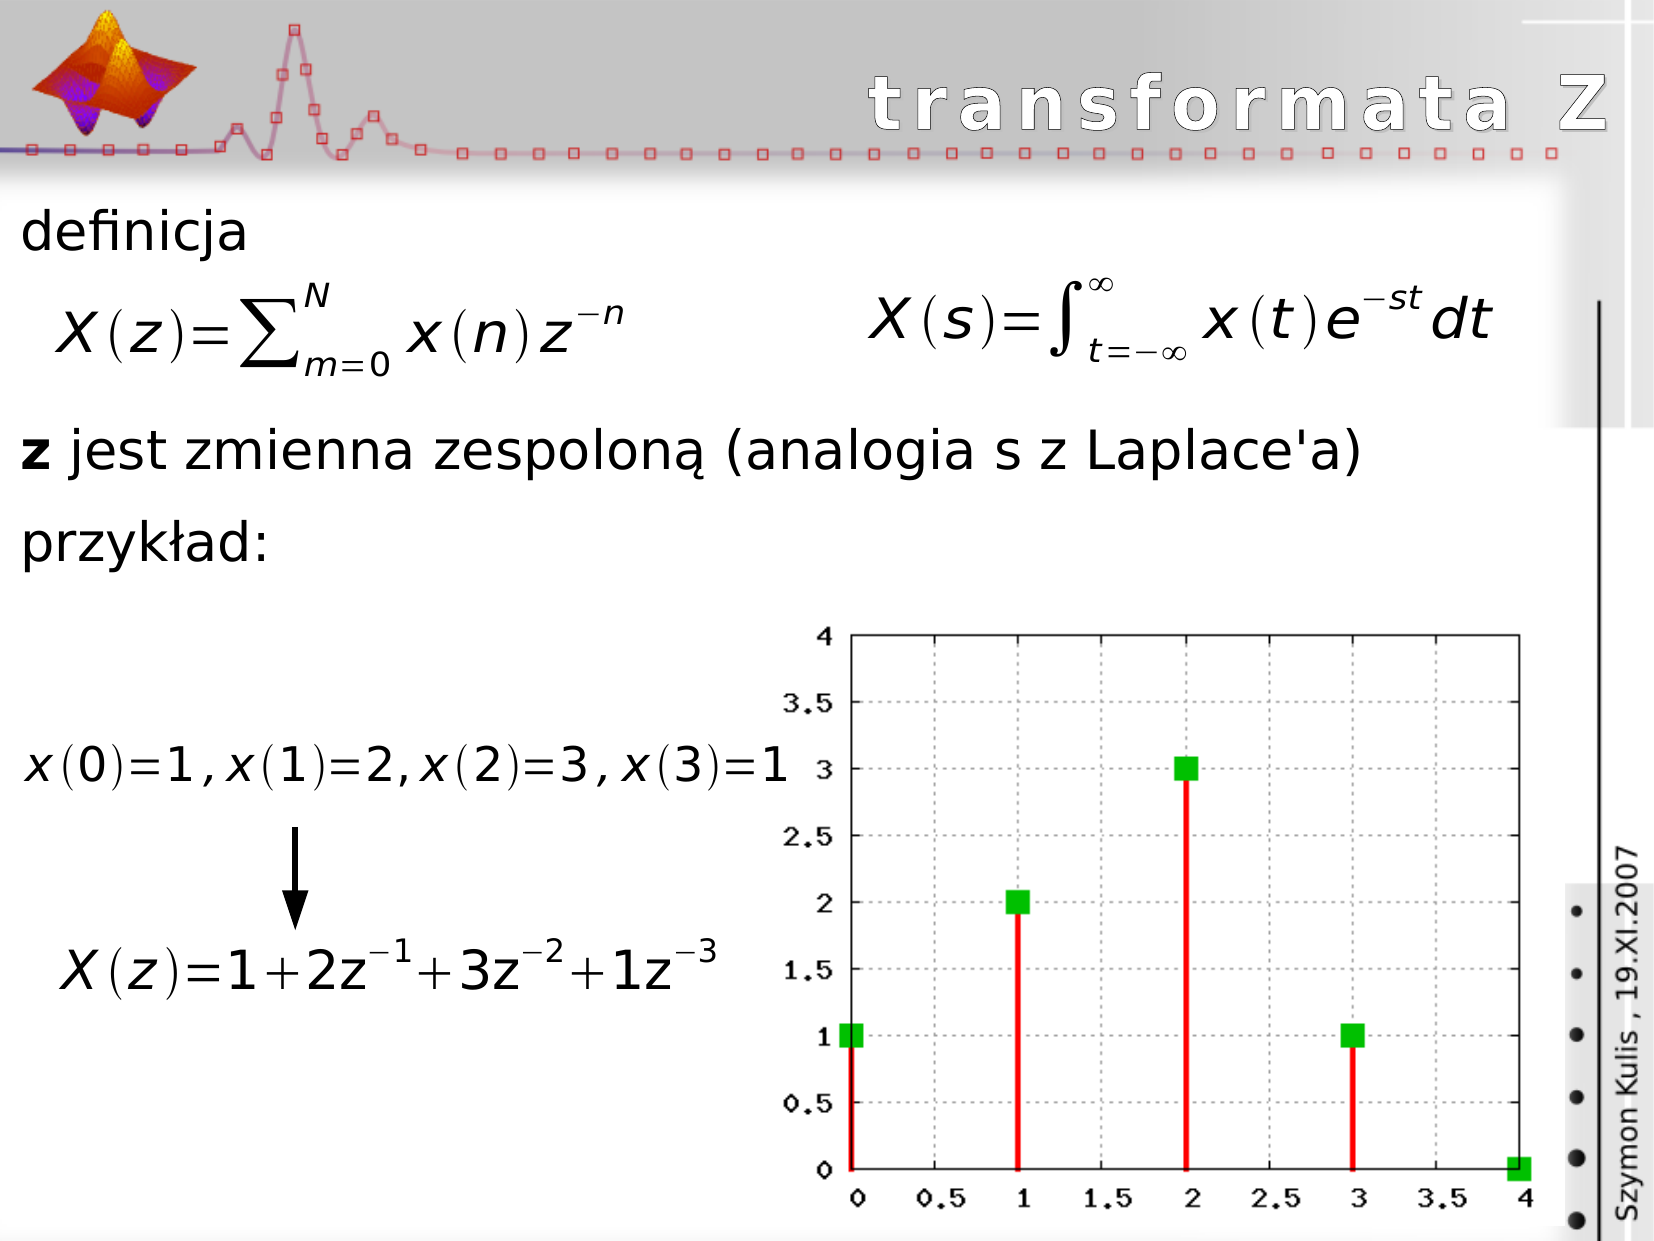

# transformata Z
definicja
z jest zmienna zespoloną (analogia s z Laplace'a)
przykład: